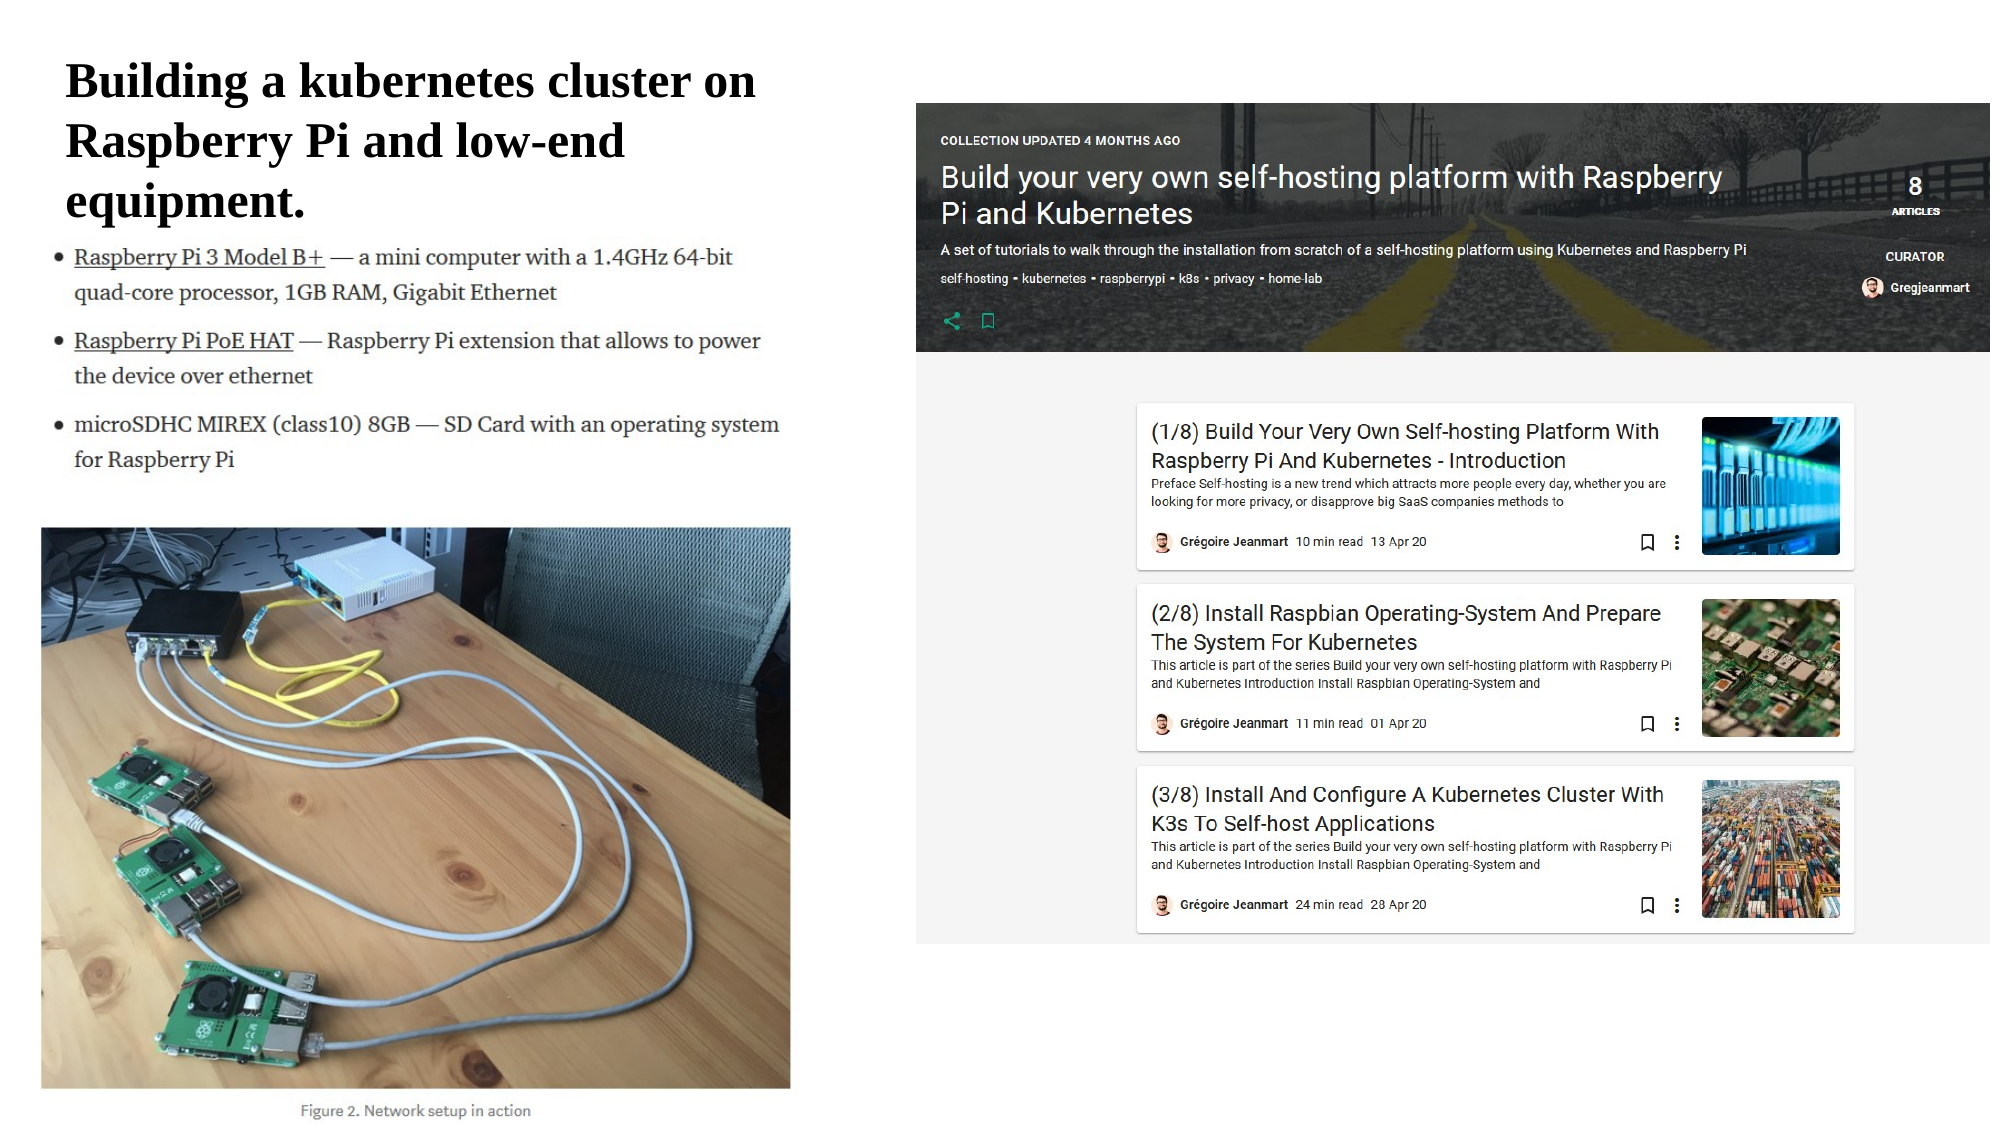

Building a kubernetes cluster on Raspberry Pi and low-end equipment.